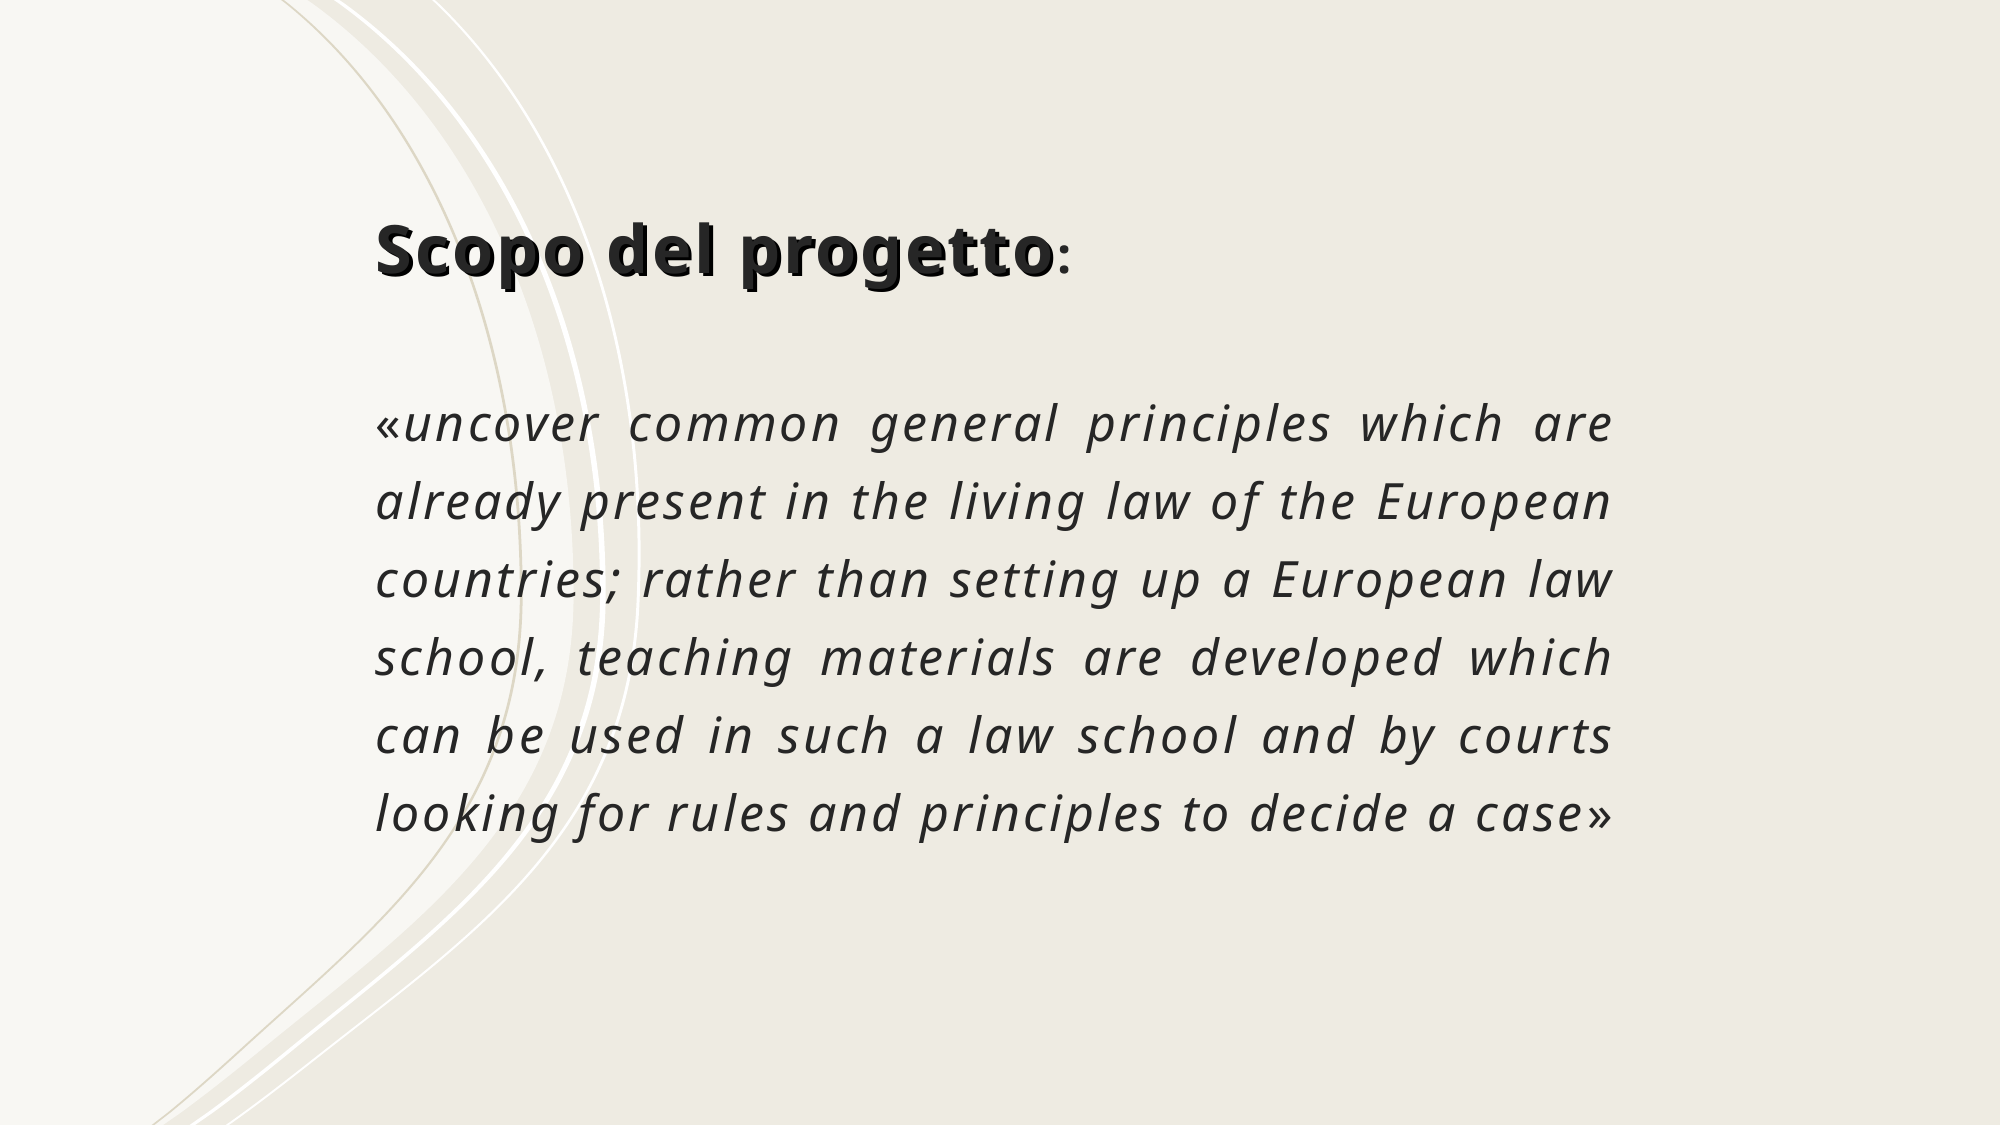

# Scopo del progetto:
«uncover common general principles which are already present in the living law of the European countries; rather than setting up a European law school, teaching materials are developed which can be used in such a law school and by courts looking for rules and principles to decide a case»